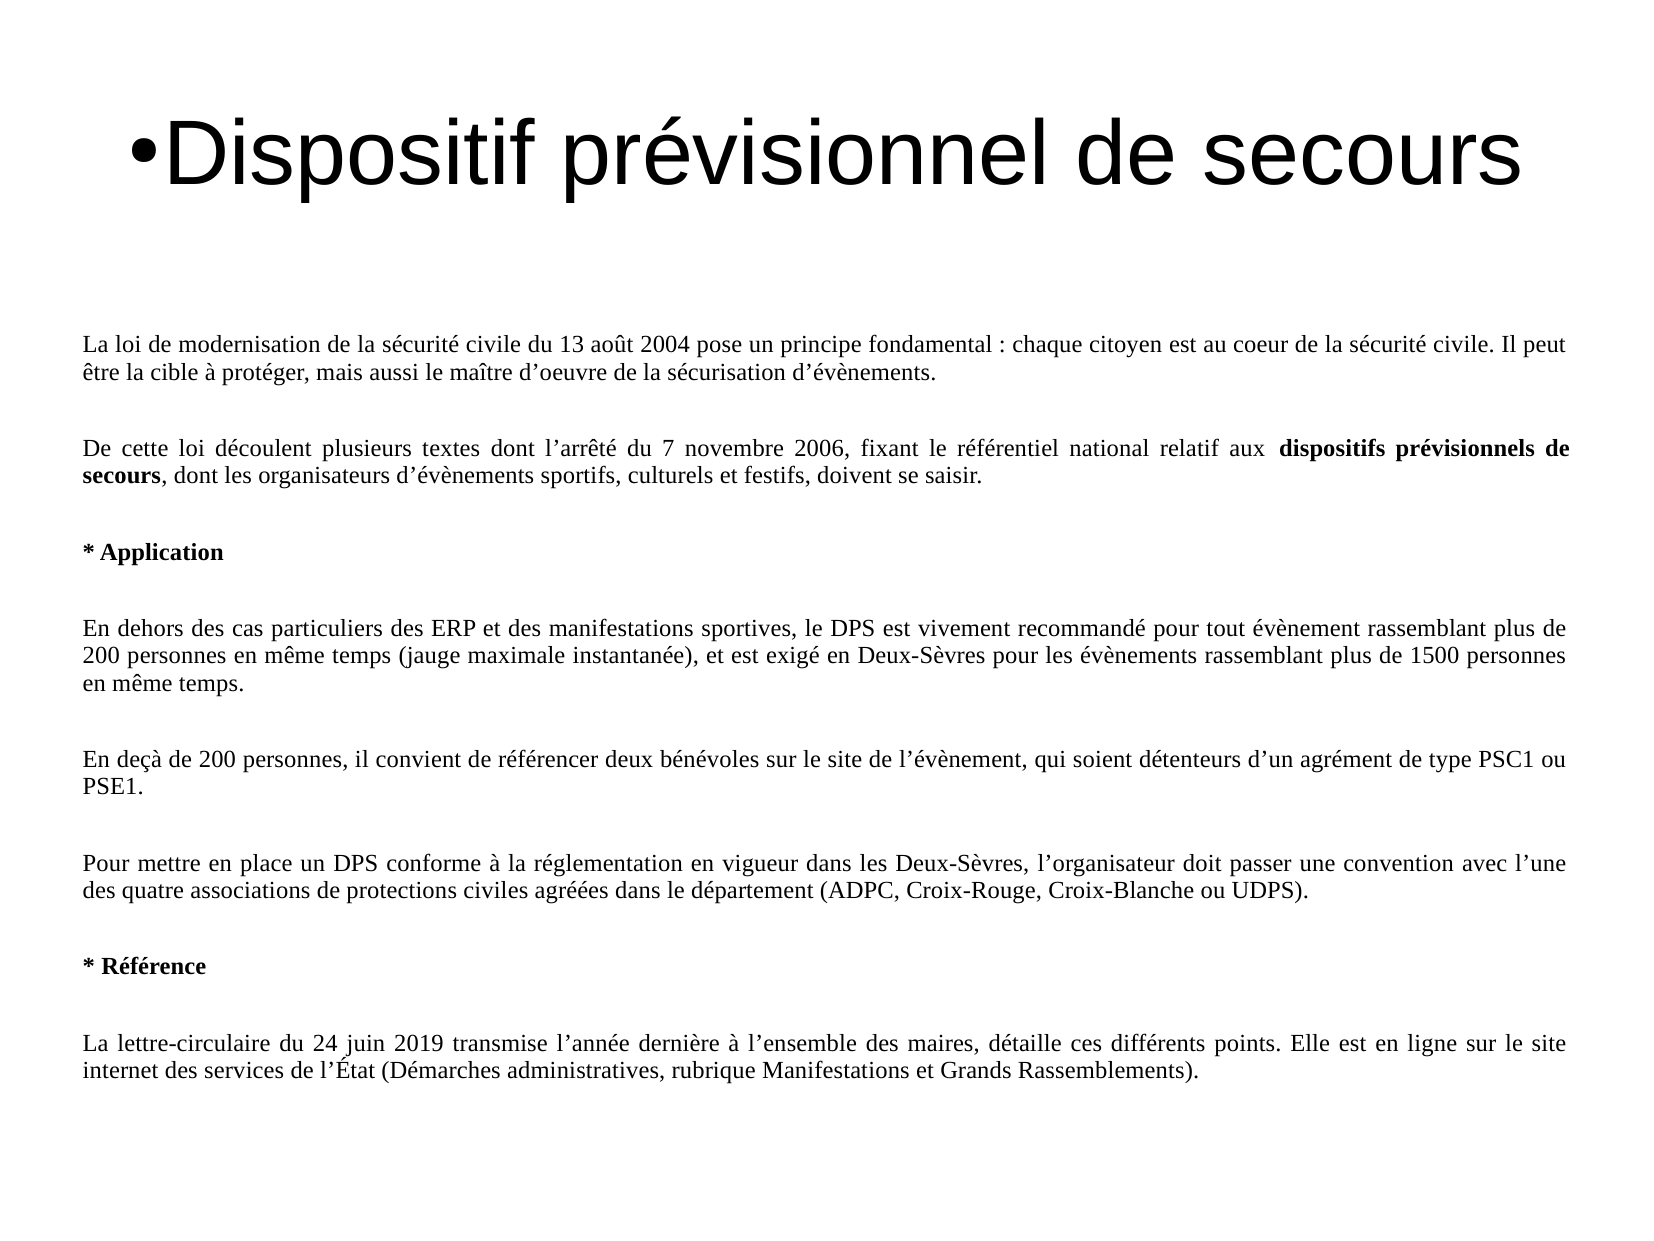

# Dispositif prévisionnel de secours
La loi de modernisation de la sécurité civile du 13 août 2004 pose un principe fondamental : chaque citoyen est au coeur de la sécurité civile. Il peut être la cible à protéger, mais aussi le maître d’oeuvre de la sécurisation d’évènements.
De cette loi découlent plusieurs textes dont l’arrêté du 7 novembre 2006, fixant le référentiel national relatif aux dispositifs prévisionnels de secours, dont les organisateurs d’évènements sportifs, culturels et festifs, doivent se saisir.
* Application
En dehors des cas particuliers des ERP et des manifestations sportives, le DPS est vivement recommandé pour tout évènement rassemblant plus de 200 personnes en même temps (jauge maximale instantanée), et est exigé en Deux-Sèvres pour les évènements rassemblant plus de 1500 personnes en même temps.
En deçà de 200 personnes, il convient de référencer deux bénévoles sur le site de l’évènement, qui soient détenteurs d’un agrément de type PSC1 ou PSE1.
Pour mettre en place un DPS conforme à la réglementation en vigueur dans les Deux-Sèvres, l’organisateur doit passer une convention avec l’une des quatre associations de protections civiles agréées dans le département (ADPC, Croix-Rouge, Croix-Blanche ou UDPS).
* Référence
La lettre-circulaire du 24 juin 2019 transmise l’année dernière à l’ensemble des maires, détaille ces différents points. Elle est en ligne sur le site internet des services de l’État (Démarches administratives, rubrique Manifestations et Grands Rassemblements).